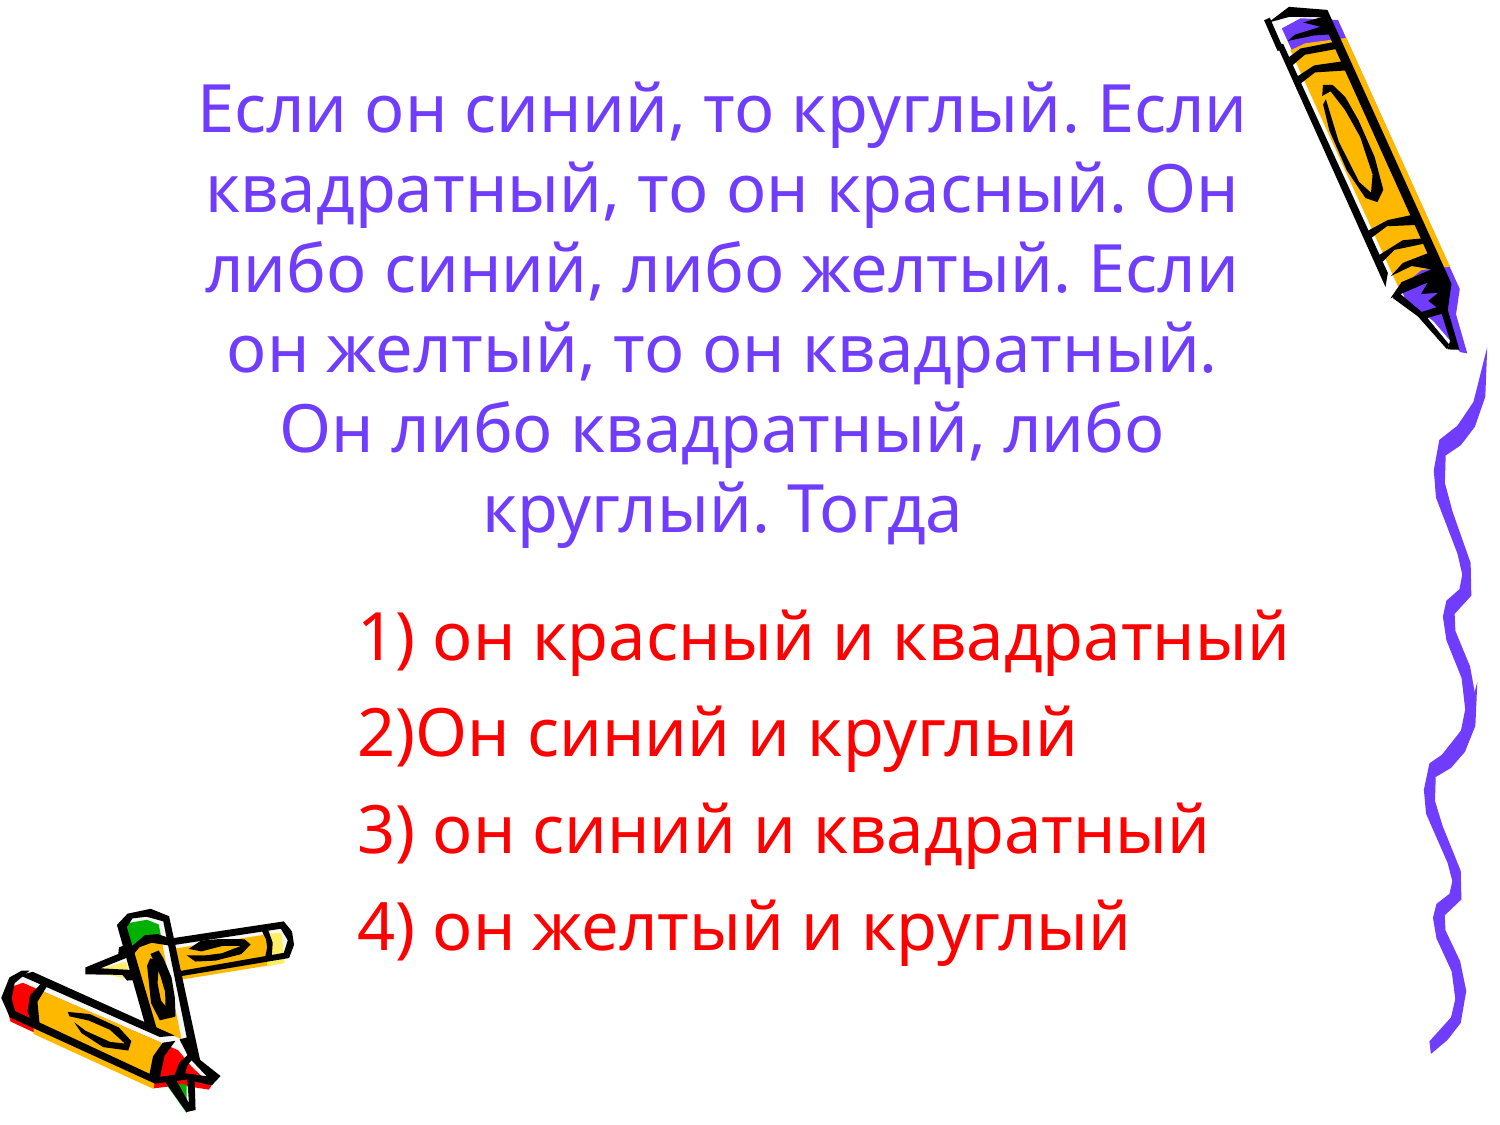

# Если он синий, то круглый. Если квадратный, то он красный. Он либо синий, либо желтый. Если он желтый, то он квадратный. Он либо квадратный, либо круглый. Тогда
 1) он красный и квадратный
 2)Он синий и круглый
 3) он синий и квадратный
 4) он желтый и круглый